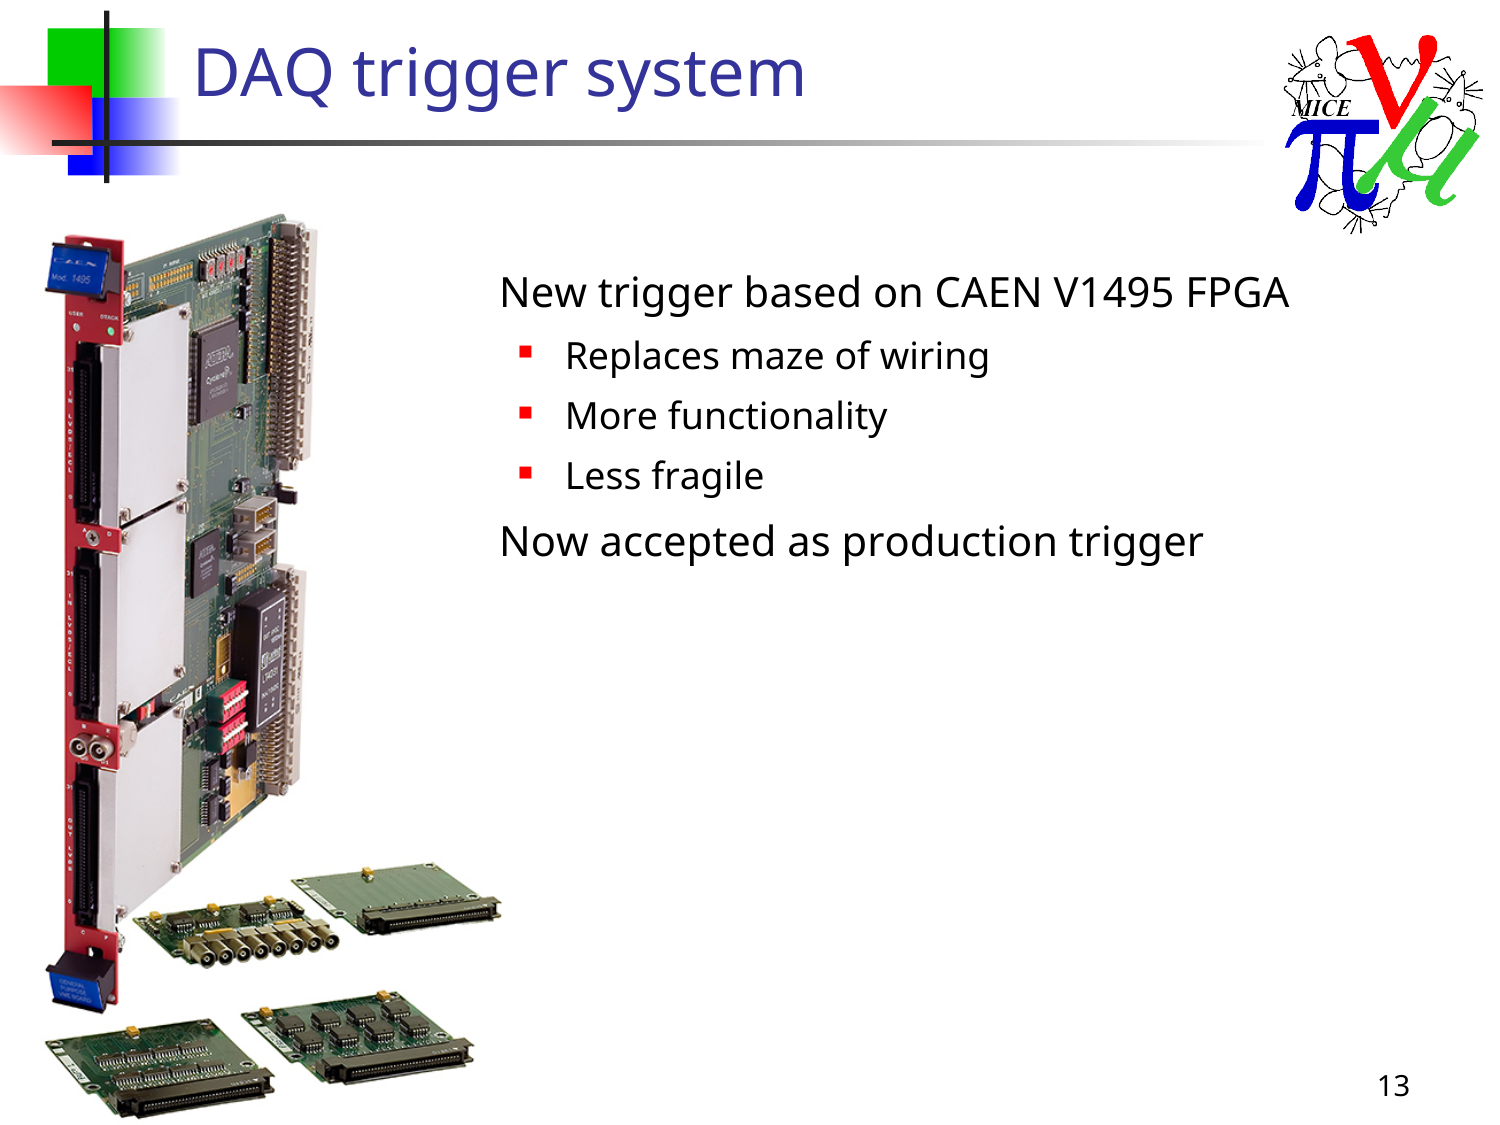

# DAQ trigger system
New trigger based on CAEN V1495 FPGA
Replaces maze of wiring
More functionality
Less fragile
Now accepted as production trigger
13